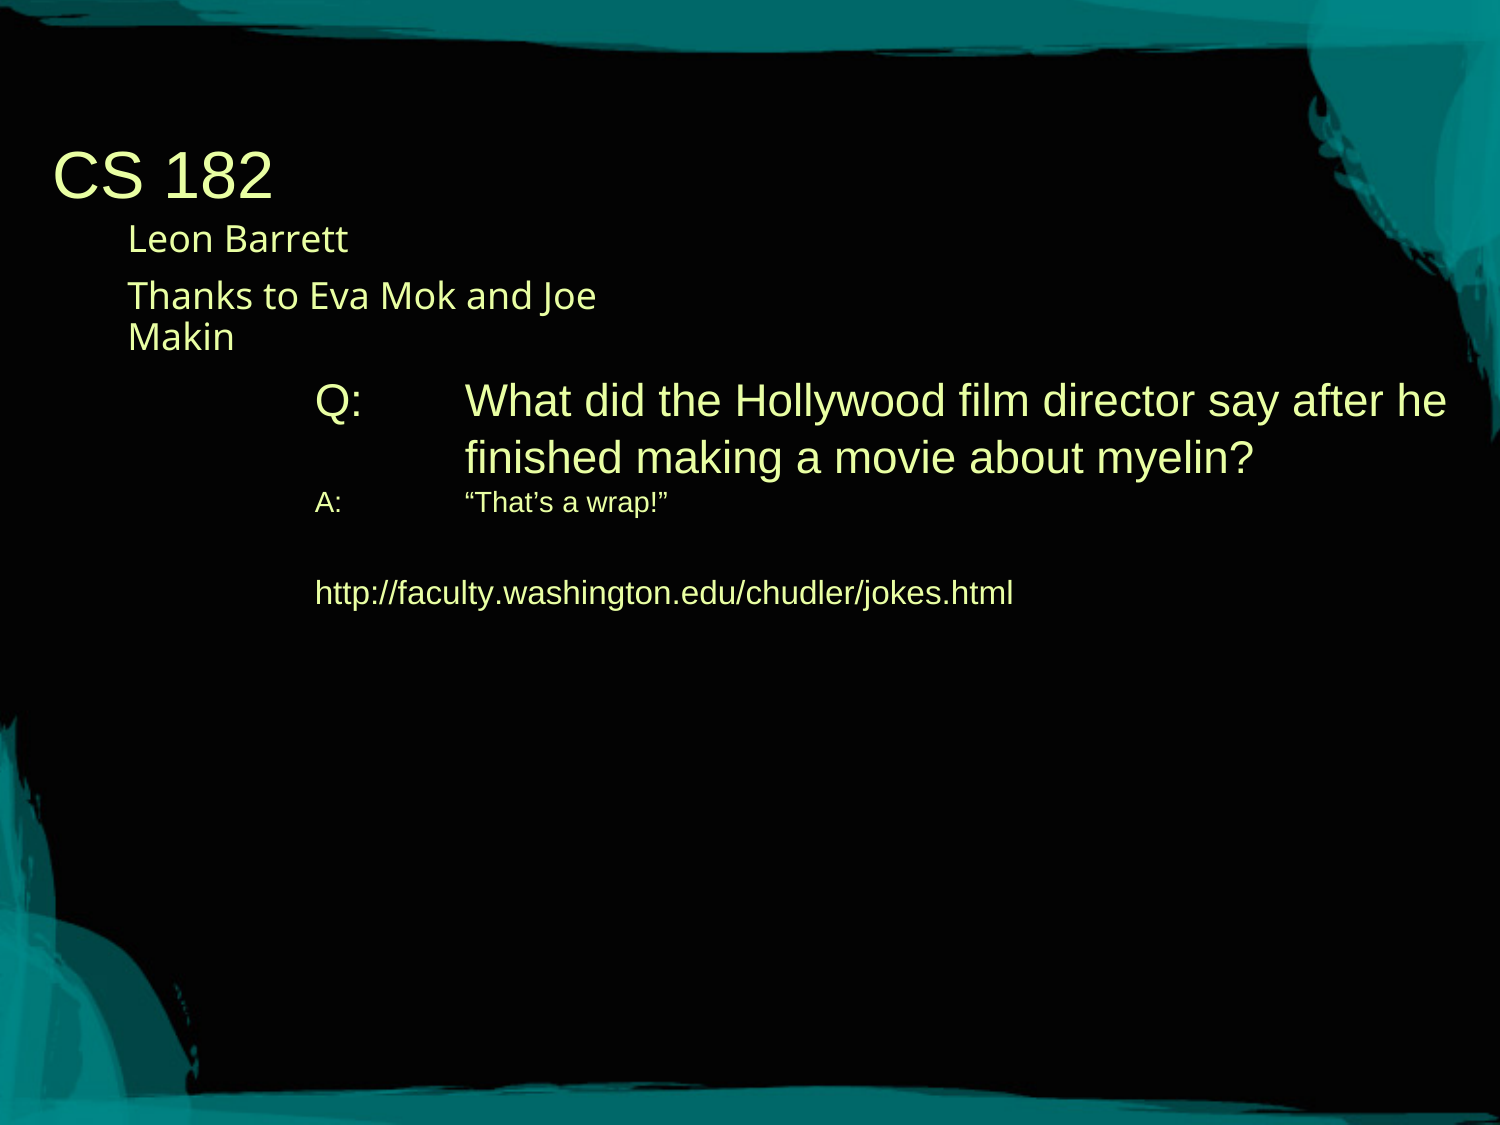

# CS 182
Leon Barrett
Thanks to Eva Mok and Joe Makin
Q:	What did the Hollywood film director say after he
	finished making a movie about myelin?
A:	“That’s a wrap!”
http://faculty.washington.edu/chudler/jokes.html